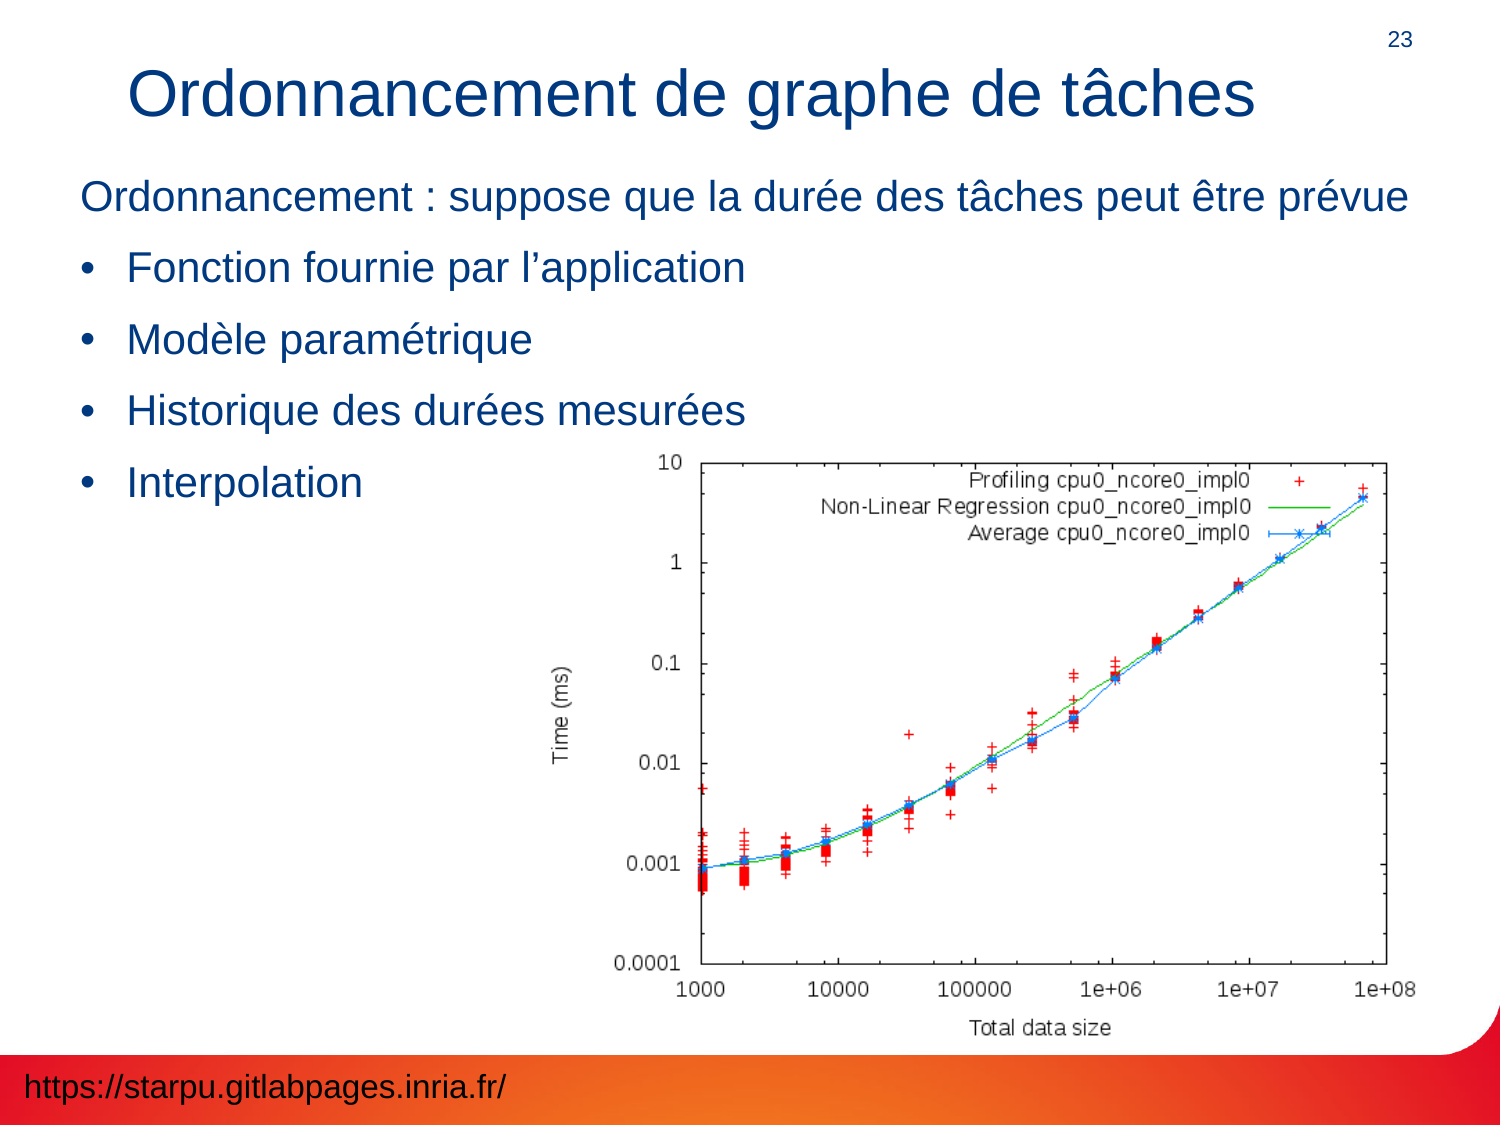

# Ordonnancement de graphe de tâches
Ordonnancement : suppose que la durée des tâches peut être prévue
Fonction fournie par l’application
Modèle paramétrique
Historique des durées mesurées
Interpolation